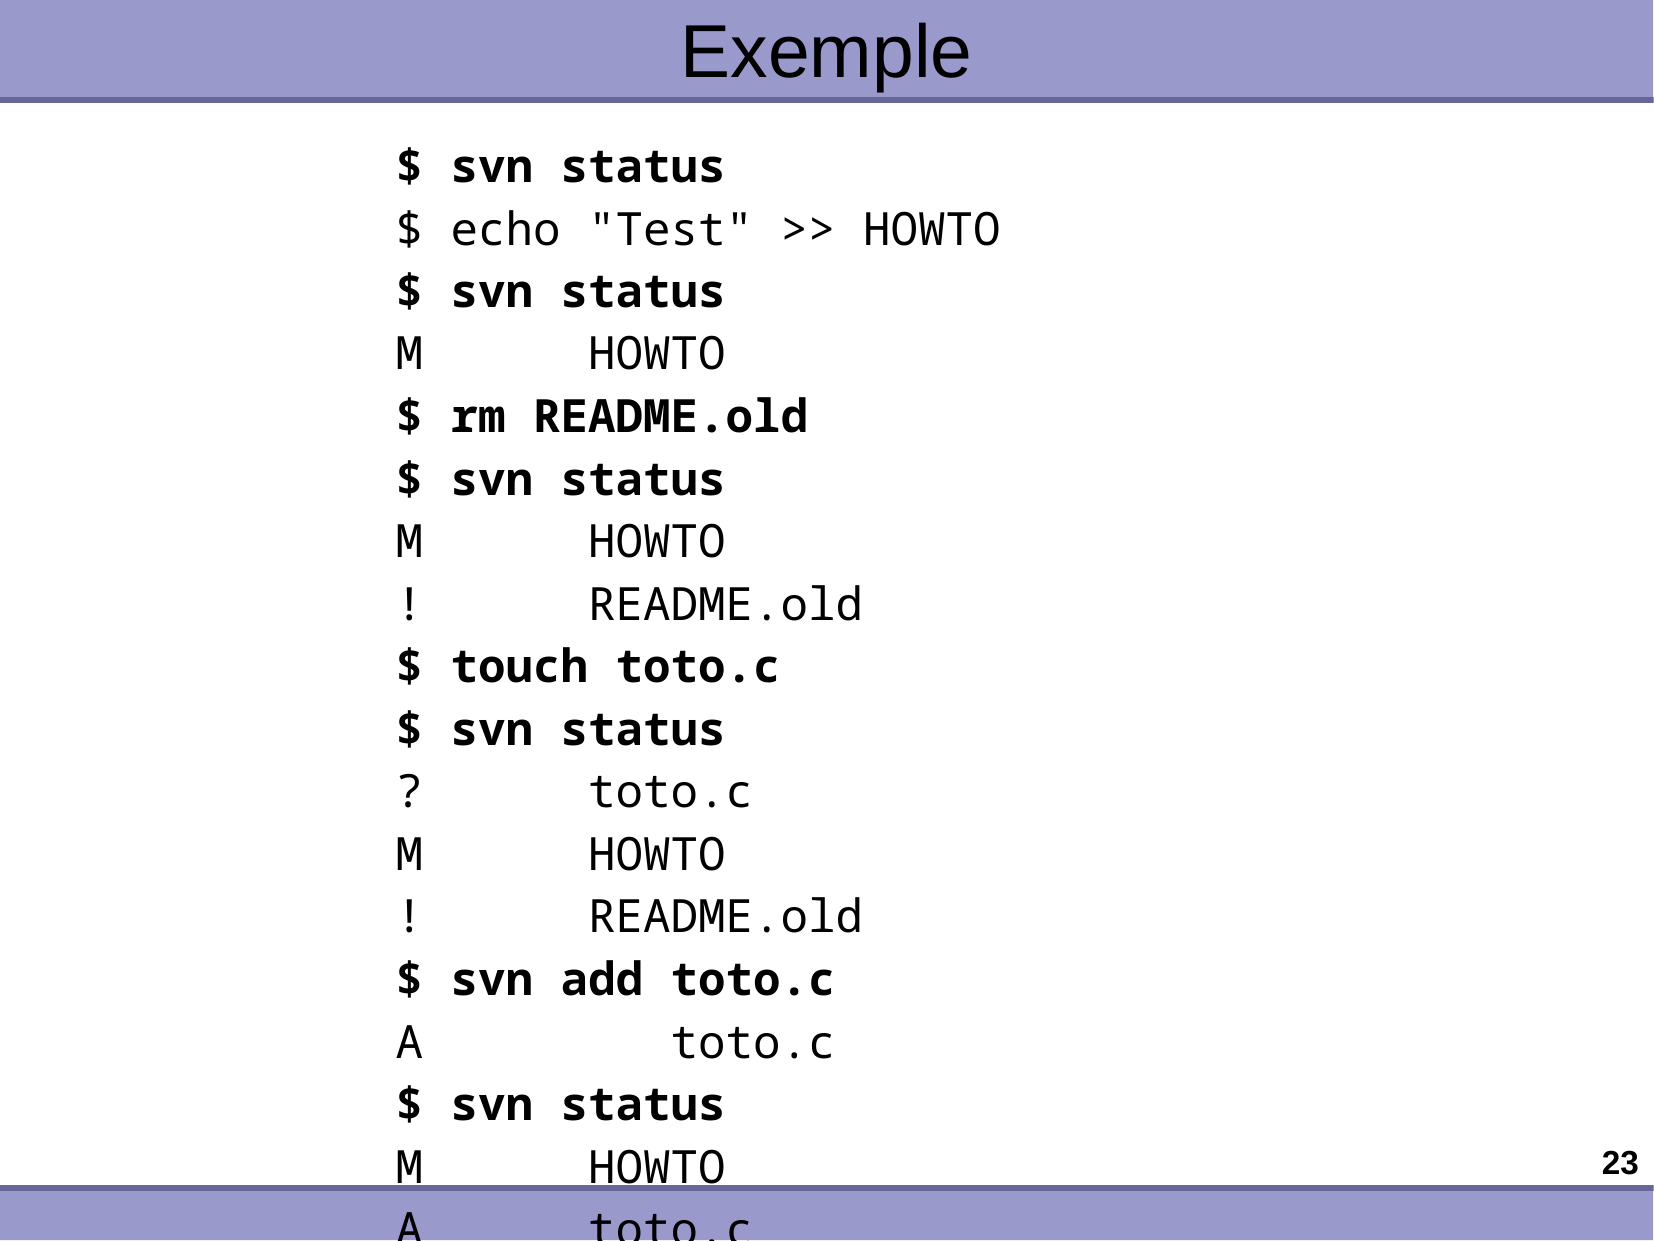

# Exemple
$ svn status
$ echo "Test" >> HOWTO
$ svn status
M HOWTO
$ rm README.old
$ svn status
M HOWTO
! README.old
$ touch toto.c
$ svn status
? toto.c
M HOWTO
! README.old
$ svn add toto.c
A toto.c
$ svn status
M HOWTO
A toto.c
! README.old